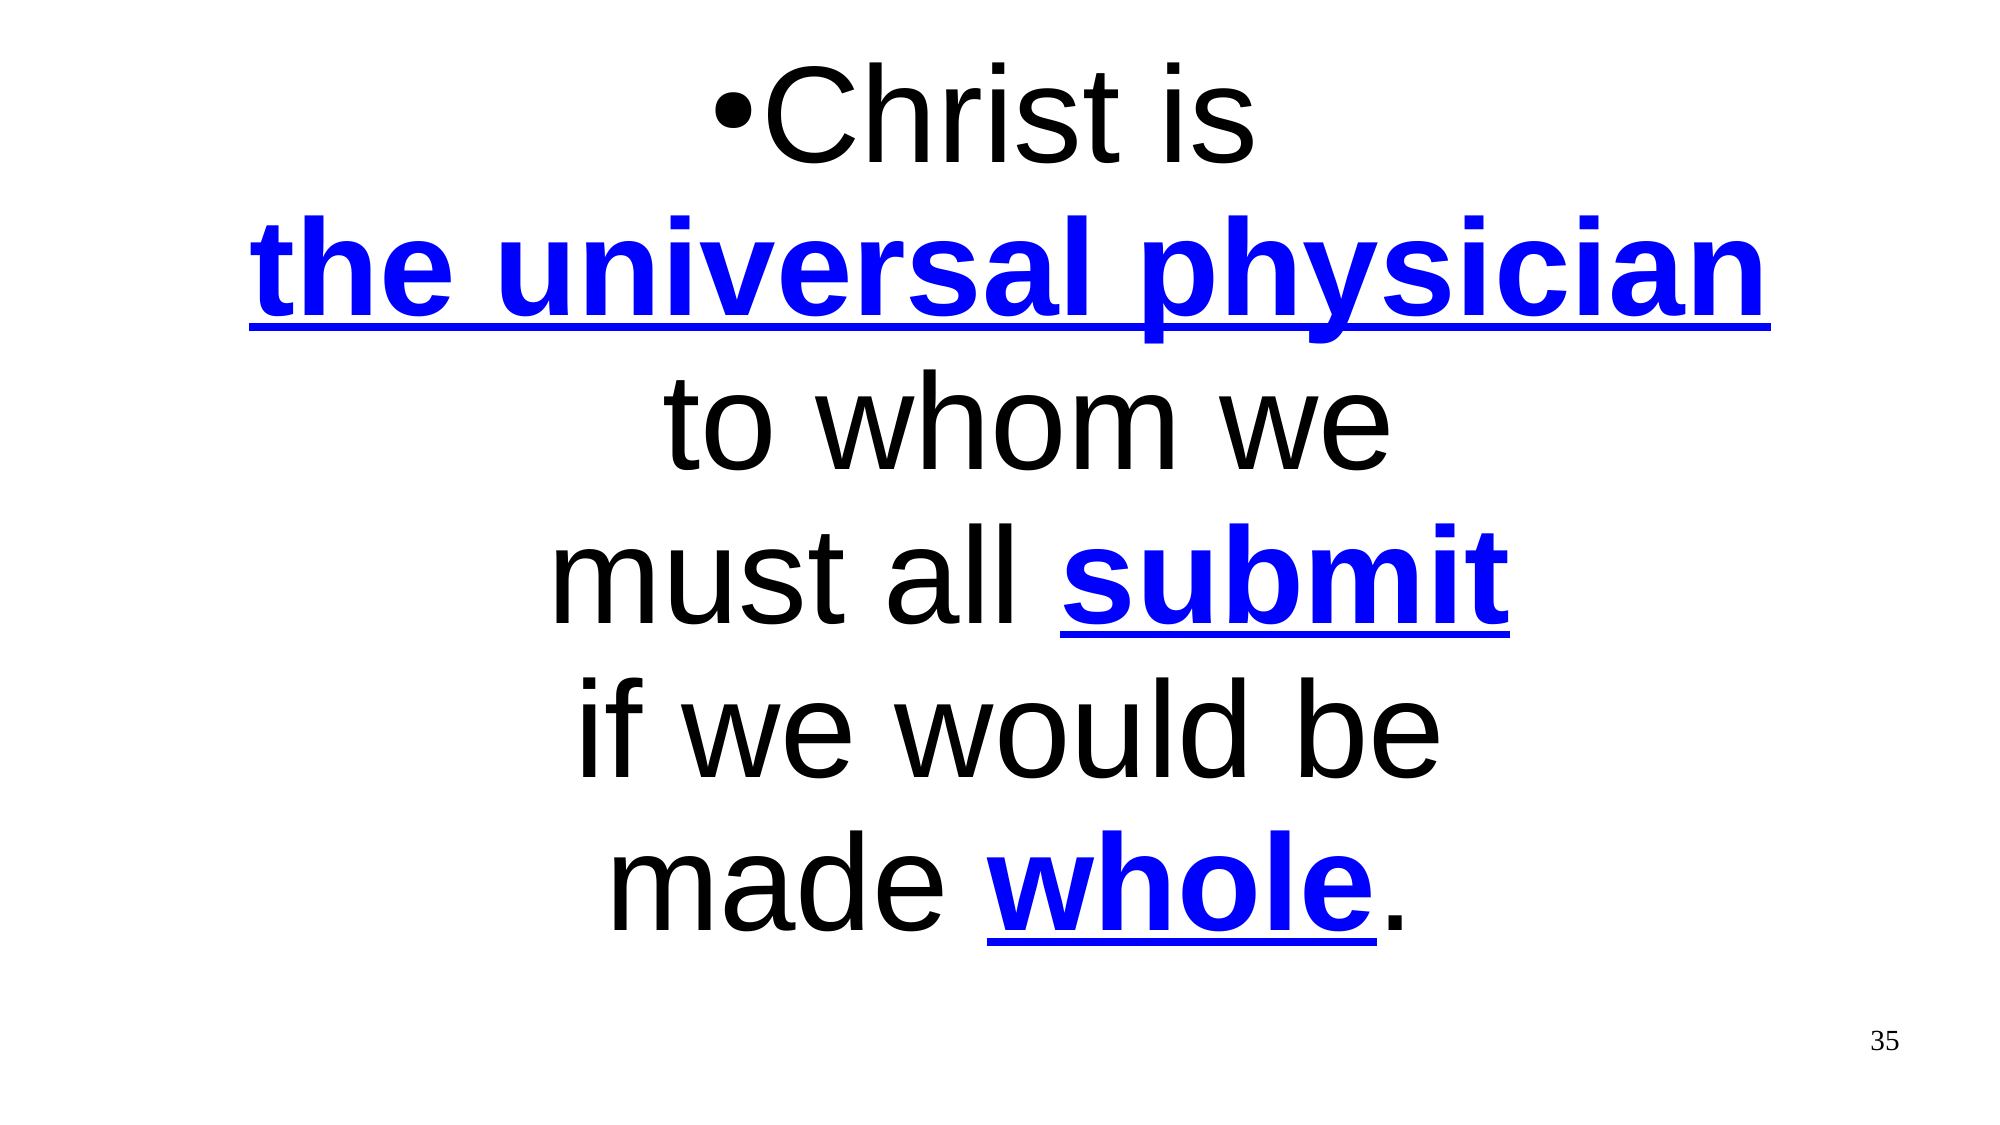

# Christ is the universal physician to whom we must all submit if we would be made whole.
35